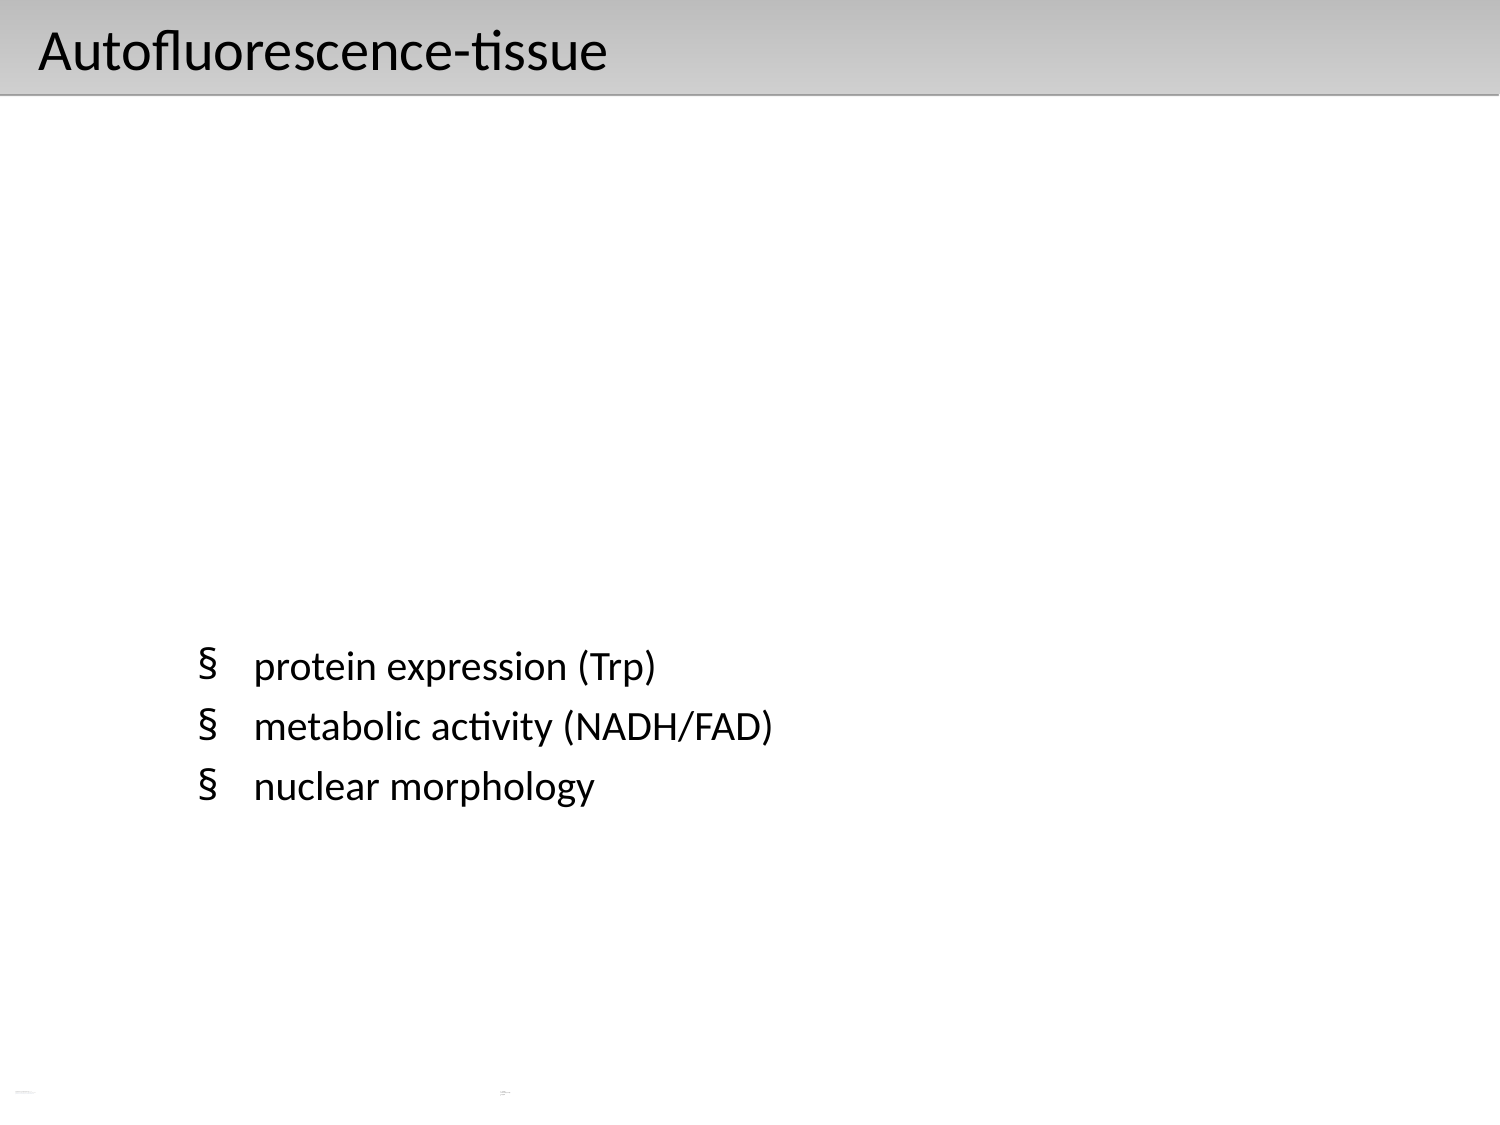

# Autofluorescence-tissue
protein expression (Trp)
metabolic activity (NADH/FAD)
nuclear morphology
Any given tissue has a nonuniform distribution of may fluorophores
The amount of fluorophores may vary as a function of depth below the tissue surface
Autofluorescence may be different from a premalignant or malignant tissue compared to a normal tissue
Development of cancer involves a series of changes some of which can be probed by fluorescence
 organization
structural integrity (collagen)
angiogenesis